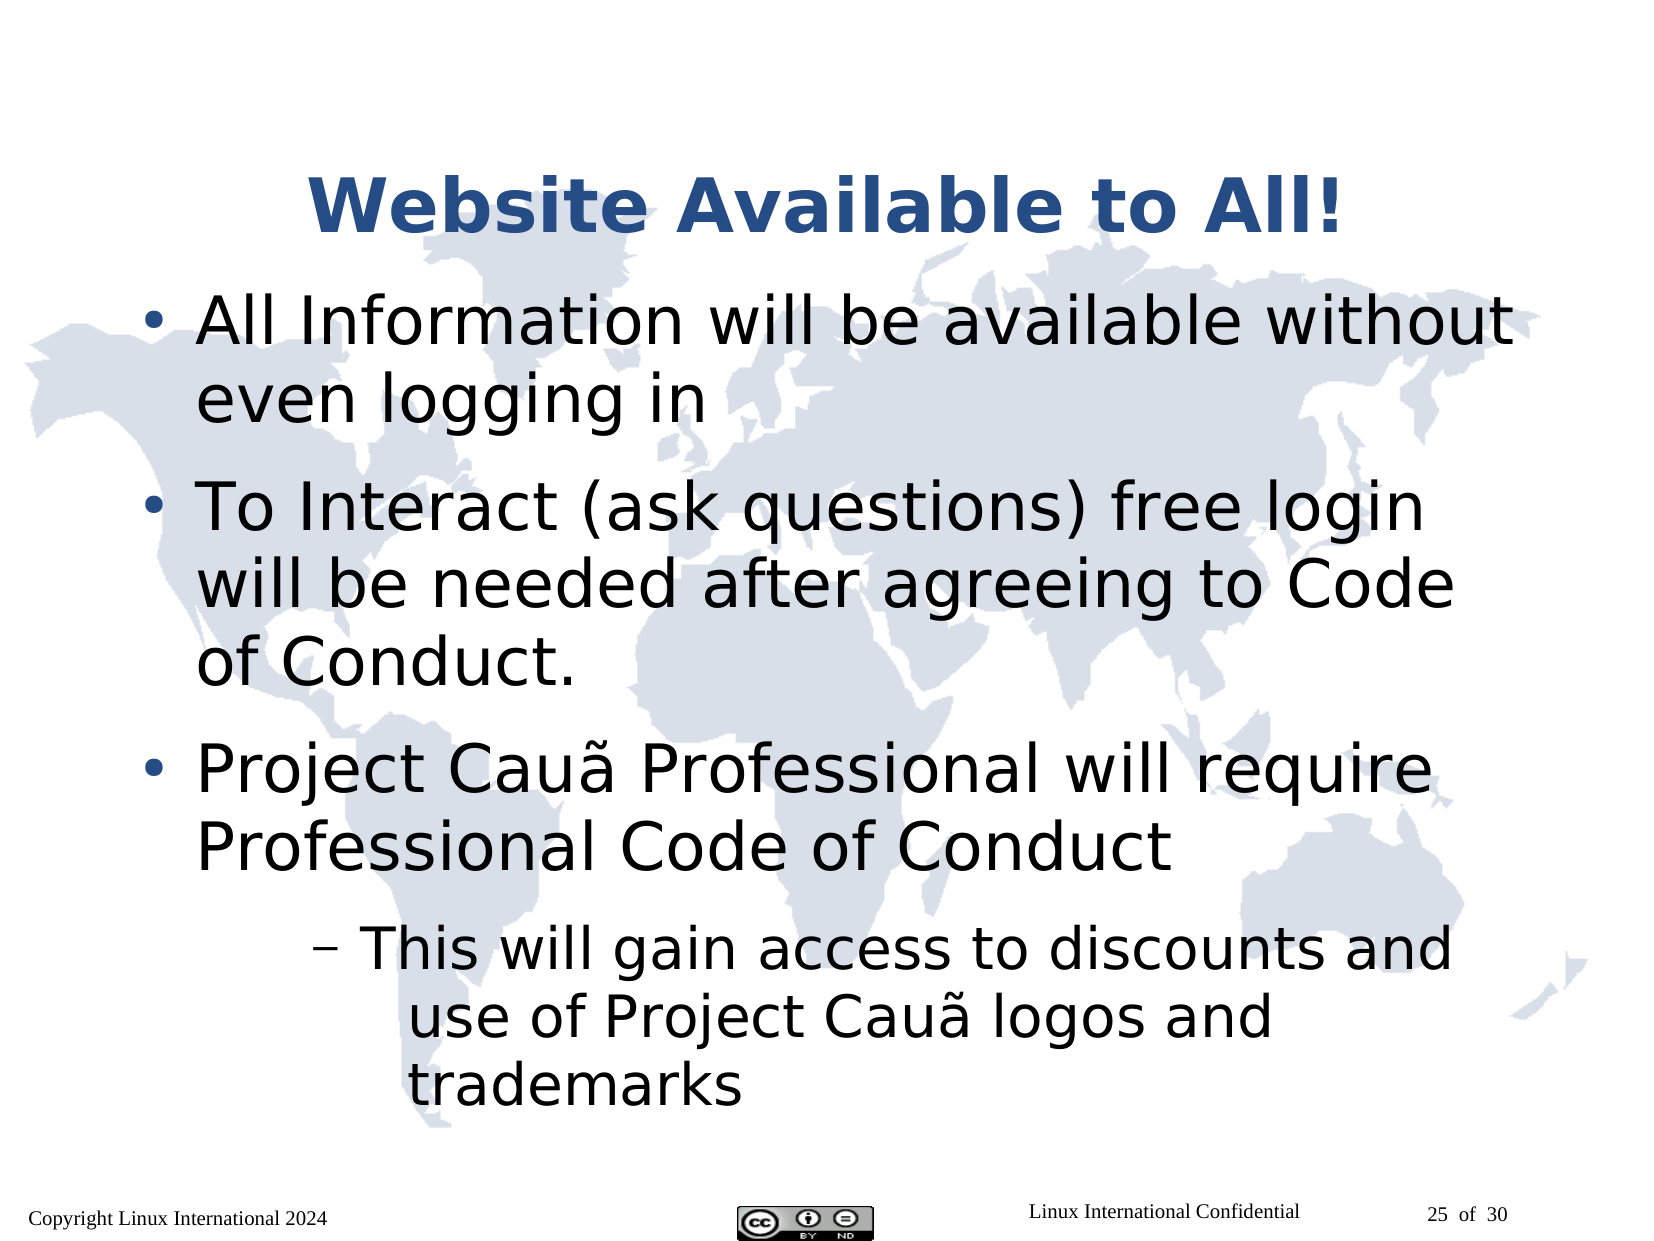

# Website Available to All!
All Information will be available without even logging in
To Interact (ask questions) free login will be needed after agreeing to Code of Conduct.
Project Cauã Professional will require Professional Code of Conduct
This will gain access to discounts and use of Project Cauã logos and trademarks